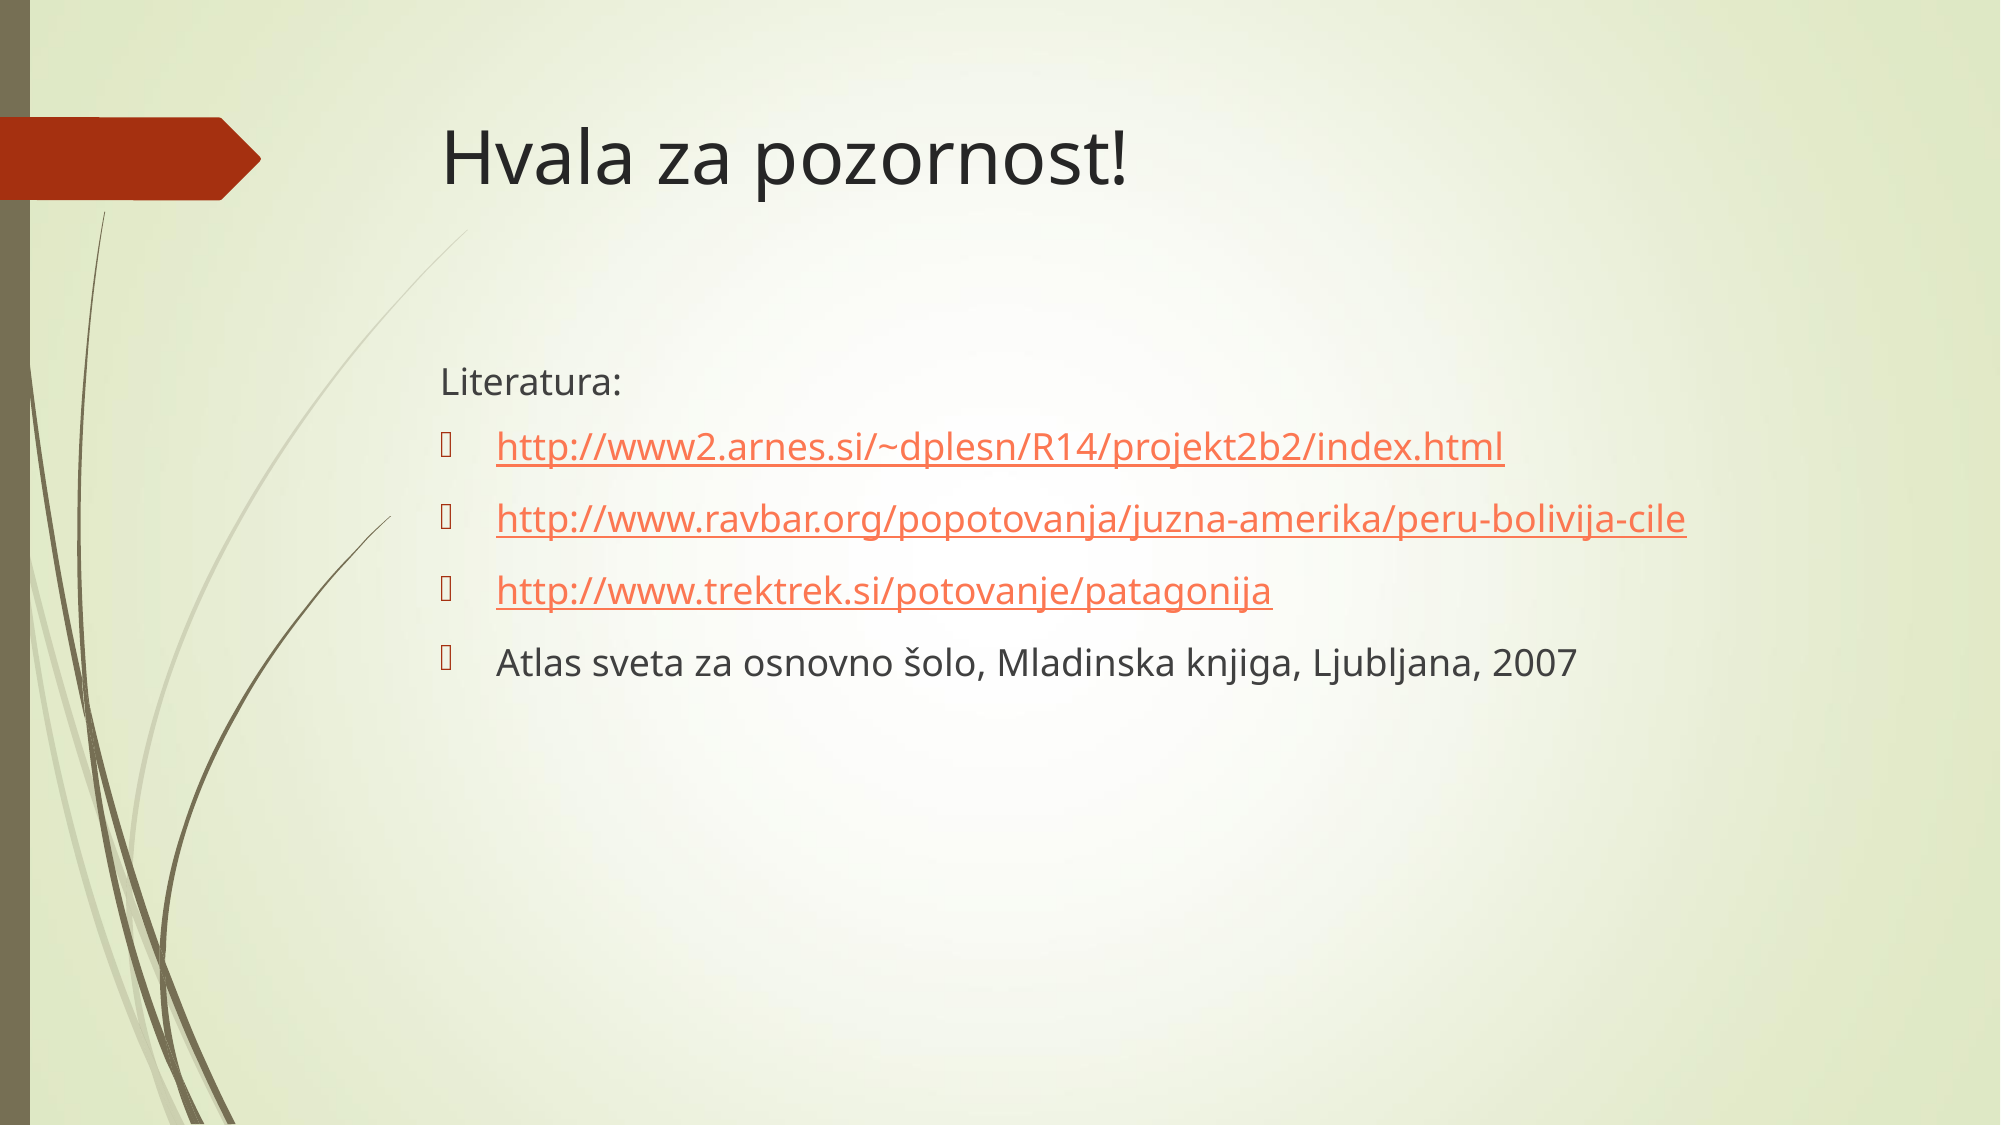

# Hvala za pozornost!
Literatura:
http://www2.arnes.si/~dplesn/R14/projekt2b2/index.html
http://www.ravbar.org/popotovanja/juzna-amerika/peru-bolivija-cile
http://www.trektrek.si/potovanje/patagonija
Atlas sveta za osnovno šolo, Mladinska knjiga, Ljubljana, 2007